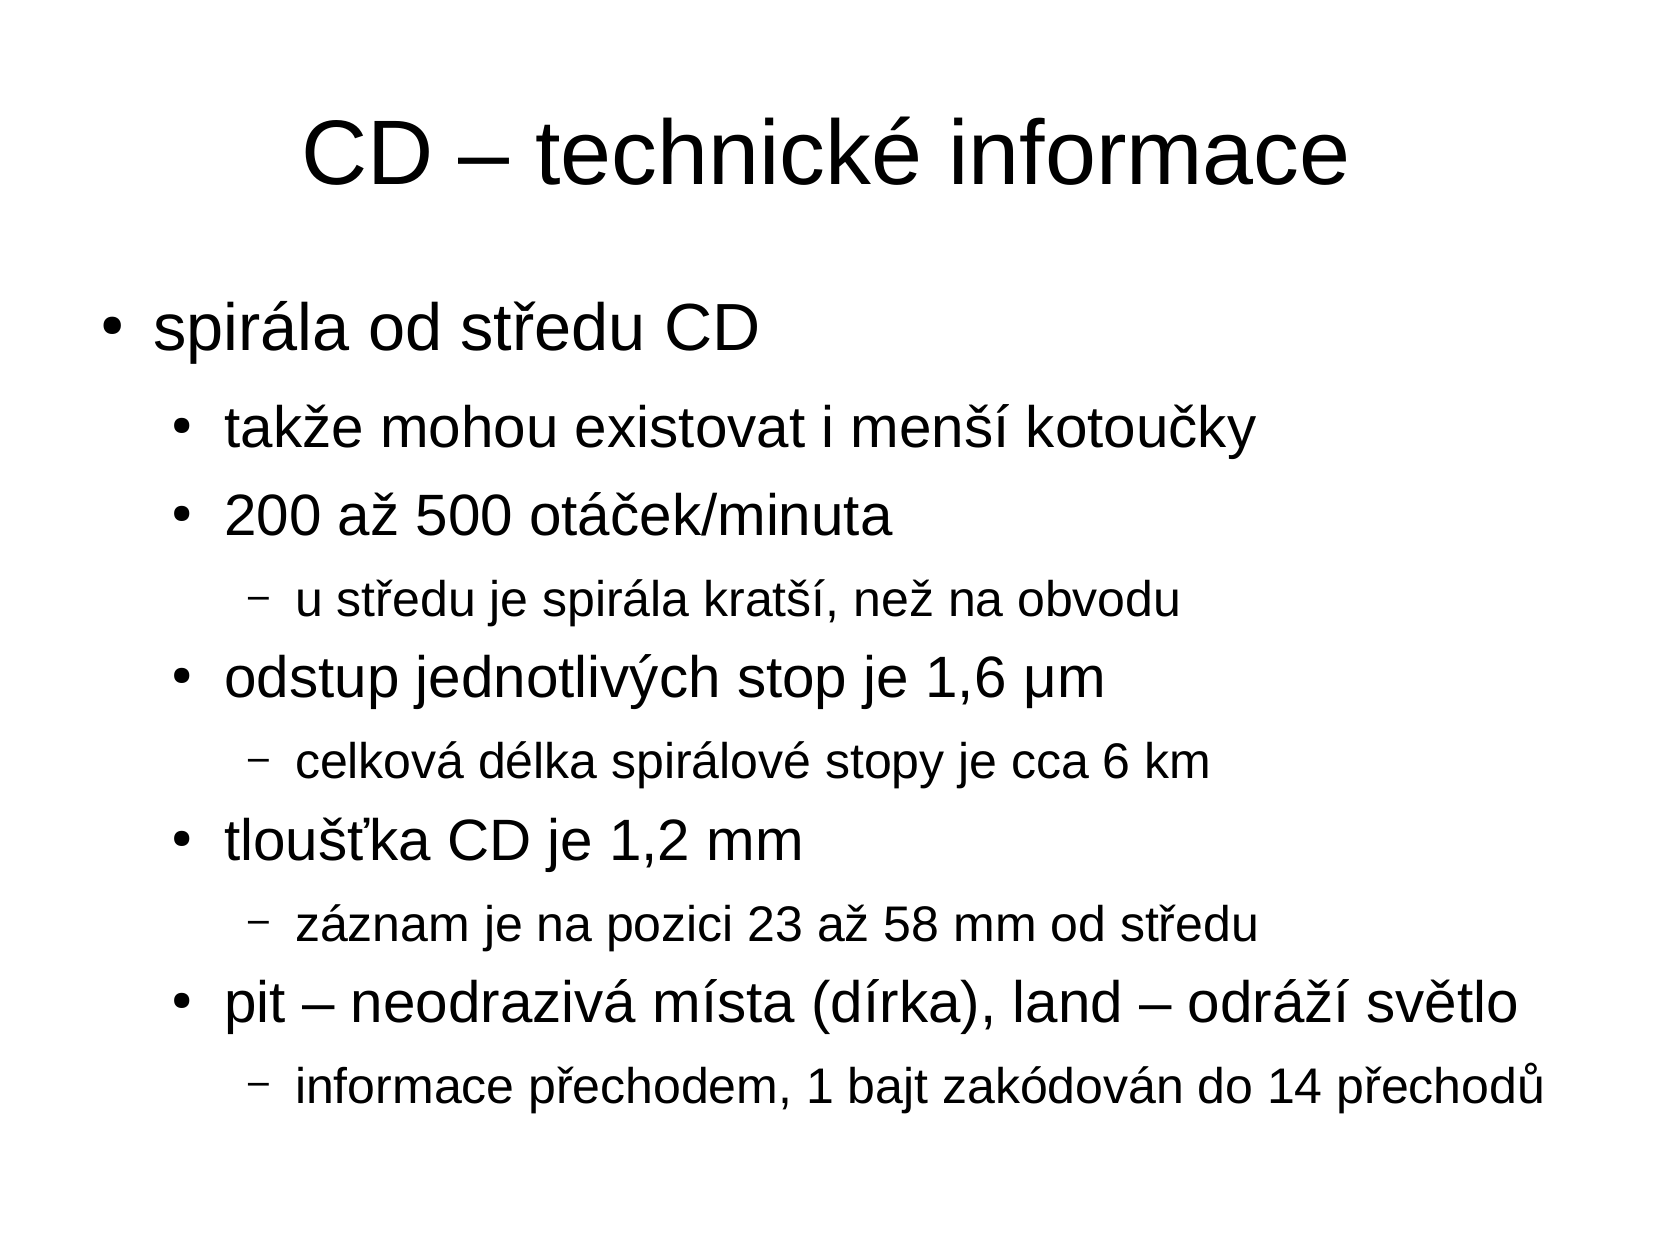

# CD – technické informace
spirála od středu CD
takže mohou existovat i menší kotoučky
200 až 500 otáček/minuta
u středu je spirála kratší, než na obvodu
odstup jednotlivých stop je 1,6 μm
celková délka spirálové stopy je cca 6 km
tloušťka CD je 1,2 mm
záznam je na pozici 23 až 58 mm od středu
pit – neodrazivá místa (dírka), land – odráží světlo
informace přechodem, 1 bajt zakódován do 14 přechodů